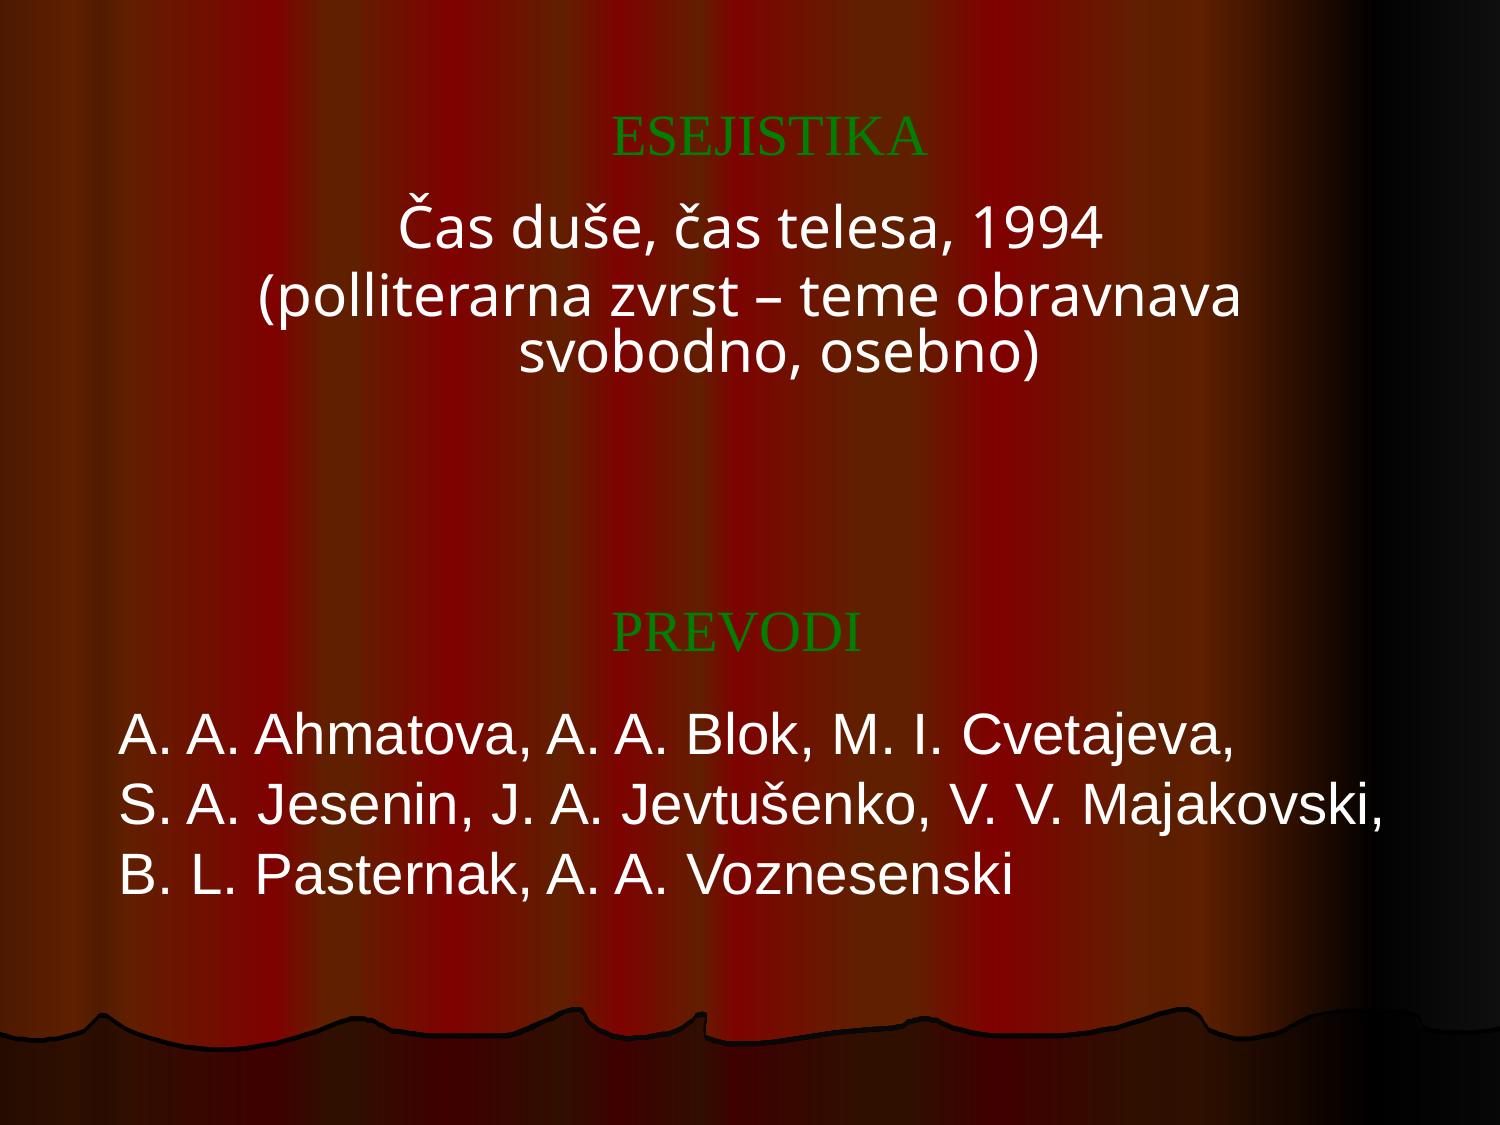

ESEJISTIKA
# Čas duše, čas telesa, 1994
(polliterarna zvrst – teme obravnava svobodno, osebno)
PREVODI
A. A. Ahmatova, A. A. Blok, M. I. Cvetajeva,
S. A. Jesenin, J. A. Jevtušenko, V. V. Majakovski,
B. L. Pasternak, A. A. Voznesenski